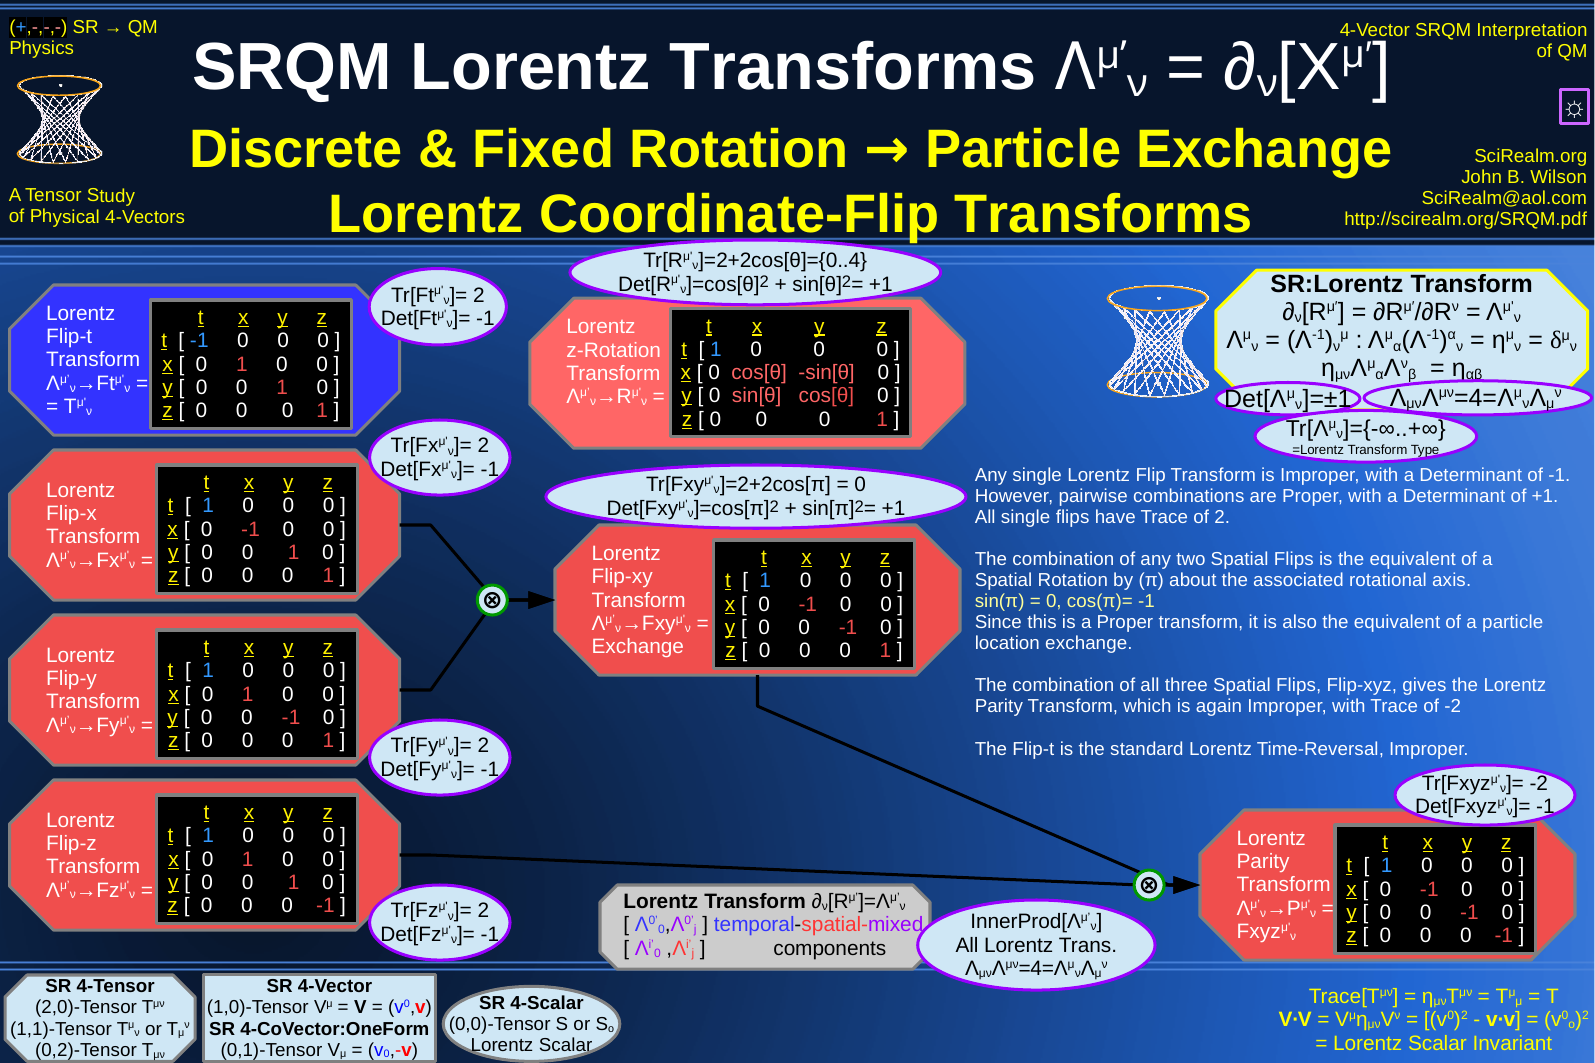

(+,-,-,-) SR → QM
Physics
A Tensor Study
of Physical 4-Vectors
# SRQM Lorentz Transforms Λμ’ν = ∂ν[Xμ′] Discrete & Fixed Rotation → Particle Exchange Lorentz Coordinate-Flip Transforms
4-Vector SRQM Interpretation
of QM
SciRealm.org
John B. Wilson
SciRealm@aol.com
http://scirealm.org/SRQM.pdf
☼
Tr[Rμ'ν]=2+2cos[θ]={0..4}
Det[Rμ'ν]=cos[θ]2 + sin[θ]2= +1
Tr[Ftμ'ν]= 2
Det[Ftμ'ν]= -1
SR:Lorentz Transform
∂ν[Rμ′] = ∂Rμ′/∂Rν = Λμ'ν
Λμν = (Λ-1)νμ : Λμα(Λ-1)αν = ημν = δμν
ημνΛμαΛνβ = ηαβ
ΛμνΛμν=4=ΛμνΛμν
Det[Λμν]=±1
Lorentz
Flip-t
Transform
Λμ’ν→Ftμ'ν =
= Tμ'ν
 t x y z
t [ -1 0 0 0 ]
x [ 0 1 0 0 ]
y [ 0 0 1 0 ]
z [ 0 0 0 1 ]
Lorentz
z-Rotation
Transform
Λμ’ν→Rμ'ν =
 t x y z
t [ 1 0 0 0 ]
x [ 0 cos[θ] -sin[θ] 0 ]
y [ 0 sin[θ] cos[θ] 0 ]
z [ 0 0 0 1 ]
Tr[Λμν]={-∞..+∞}
=Lorentz Transform Type
Tr[Fxμ'ν]= 2
Det[Fxμ'ν]= -1
Lorentz
Flip-x
Transform
Λμ’ν→Fxμ'ν =
 t x y z
t [ 1 0 0 0 ]
x [ 0 -1 0 0 ]
y [ 0 0 1 0 ]
z [ 0 0 0 1 ]
Any single Lorentz Flip Transform is Improper, with a Determinant of -1. However, pairwise combinations are Proper, with a Determinant of +1. All single flips have Trace of 2.
The combination of any two Spatial Flips is the equivalent of a
Spatial Rotation by (π) about the associated rotational axis.
sin(π) = 0, cos(π)= -1
Since this is a Proper transform, it is also the equivalent of a particle location exchange.
The combination of all three Spatial Flips, Flip-xyz, gives the Lorentz Parity Transform, which is again Improper, with Trace of -2
The Flip-t is the standard Lorentz Time-Reversal, Improper.
Tr[Fxyμ'ν]=2+2cos[π] = 0
Det[Fxyμ'ν]=cos[π]2 + sin[π]2= +1
Lorentz
Flip-xy
Transform
Λμ’ν→Fxyμ'ν =
Exchange
 t x y z
t [ 1 0 0 0 ]
x [ 0 -1 0 0 ]
y [ 0 0 -1 0 ]
z [ 0 0 0 1 ]
⊗
Lorentz
Flip-y
Transform
Λμ’ν→Fyμ'ν =
 t x y z
t [ 1 0 0 0 ]
x [ 0 1 0 0 ]
y [ 0 0 -1 0 ]
z [ 0 0 0 1 ]
Tr[Fyμ'ν]= 2
Det[Fyμ'ν]= -1
Tr[Fxyzμ'ν]= -2
Det[Fxyzμ'ν]= -1
Lorentz
Flip-z
Transform
Λμ’ν→Fzμ'ν =
 t x y z
t [ 1 0 0 0 ]
x [ 0 1 0 0 ]
y [ 0 0 1 0 ]
z [ 0 0 0 -1 ]
Lorentz
Parity
Transform
Λμ’ν→Pμ'ν =
Fxyzμ'ν
 t x y z
t [ 1 0 0 0 ]
x [ 0 -1 0 0 ]
y [ 0 0 -1 0 ]
z [ 0 0 0 -1 ]
⊗
Tr[Fzμ'ν]= 2
Det[Fzμ'ν]= -1
Lorentz Transform ∂ν[Rμ’]=Λμ’ν
[ Λ0’0,Λ0’j ] temporal-spatial-mixed
[ Λi’0 ,Λi’j ] 	components
InnerProd[Λμ’ν]
All Lorentz Trans.
ΛμνΛμν=4=ΛμνΛμν
SR 4-Tensor
(2,0)-Tensor Tμν
(1,1)-Tensor Tμν or Tμν
(0,2)-Tensor Tμν
SR 4-Vector
(1,0)-Tensor Vμ = V = (v0,v)
SR 4-CoVector:OneForm
(0,1)-Tensor Vμ = (v0,-v)
Trace[Tμν] = ημνTμν = Tμμ = T
V∙V = VμημνVν = [(v0)2 - v∙v] = (v0o)2
= Lorentz Scalar Invariant
SR 4-Scalar
(0,0)-Tensor S or So
Lorentz Scalar